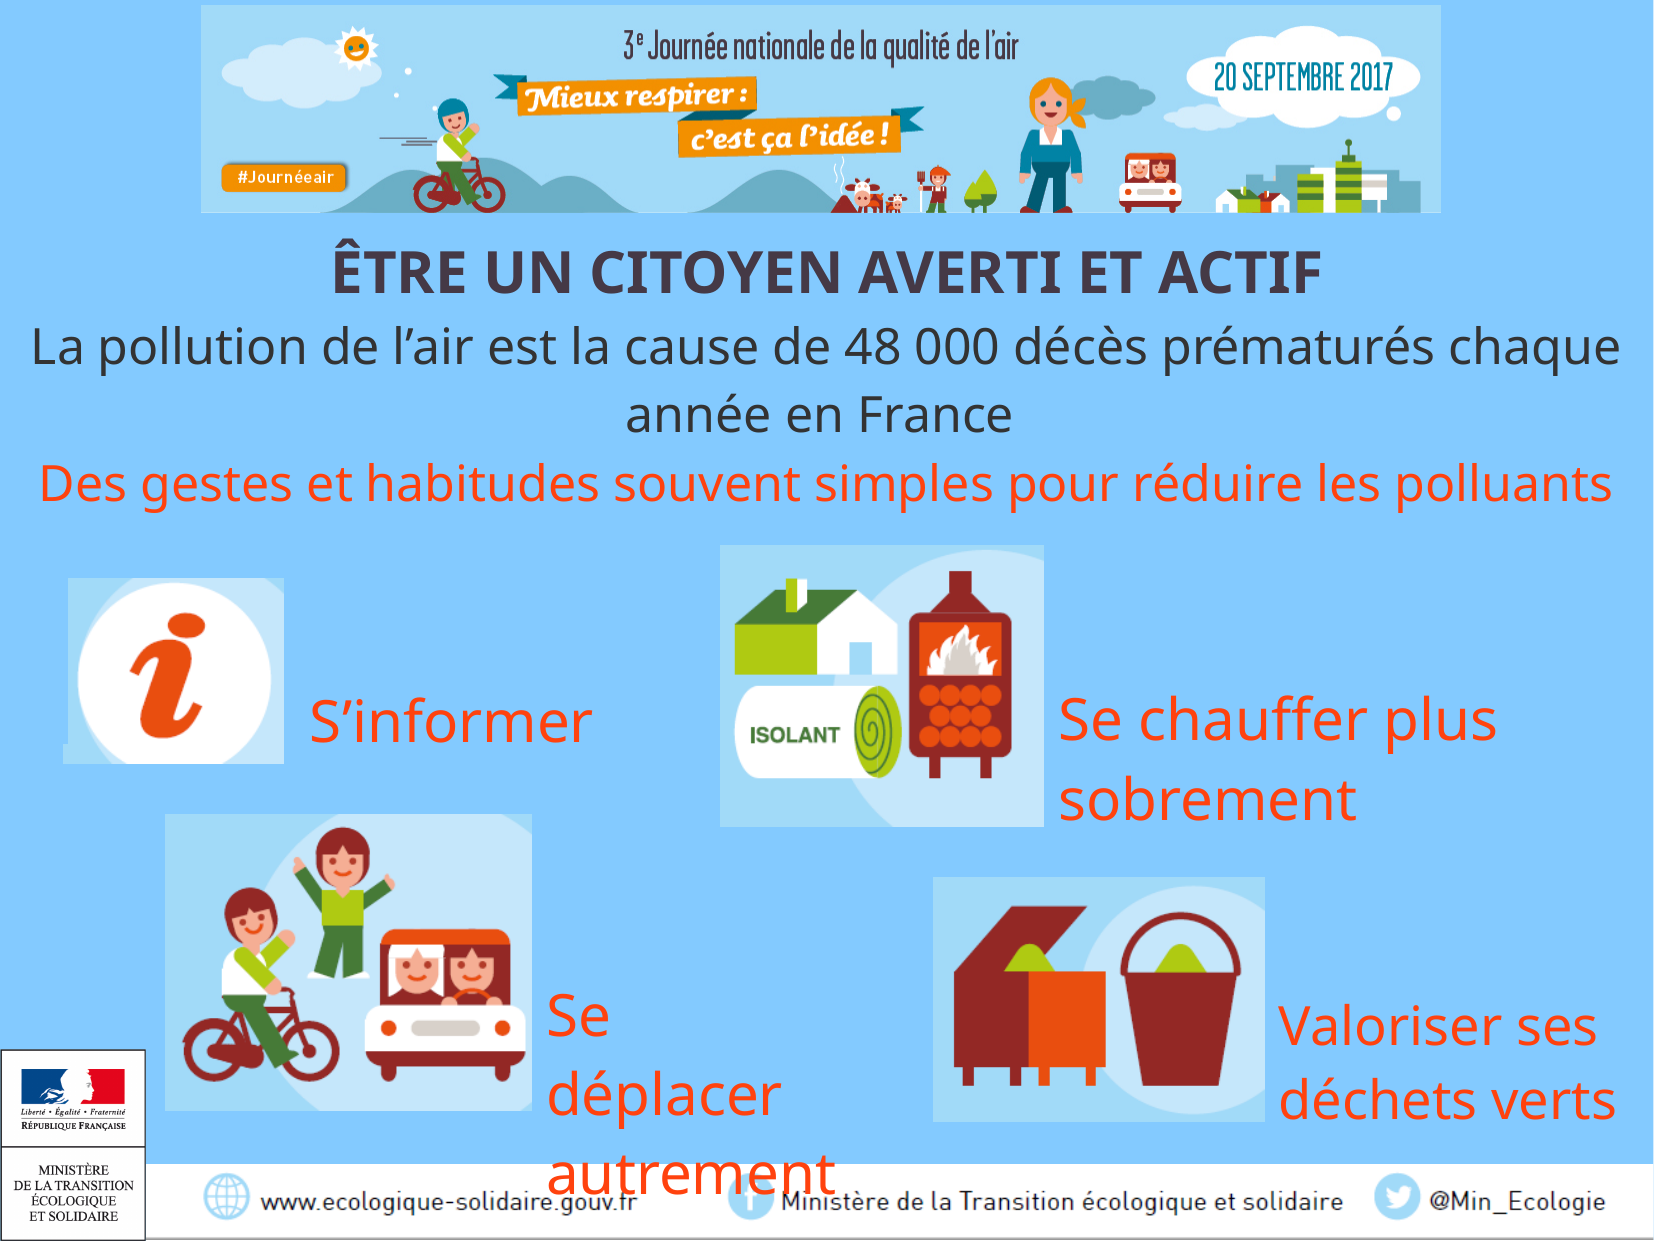

ÊTRE UN CITOYEN AVERTI ET ACTIF
La pollution de l’air est la cause de 48 000 décès prématurés chaque année en France
Des gestes et habitudes souvent simples pour réduire les polluants
Se chauffer plus sobrement
S’informer
Se déplacer autrement
Valoriser ses déchets verts